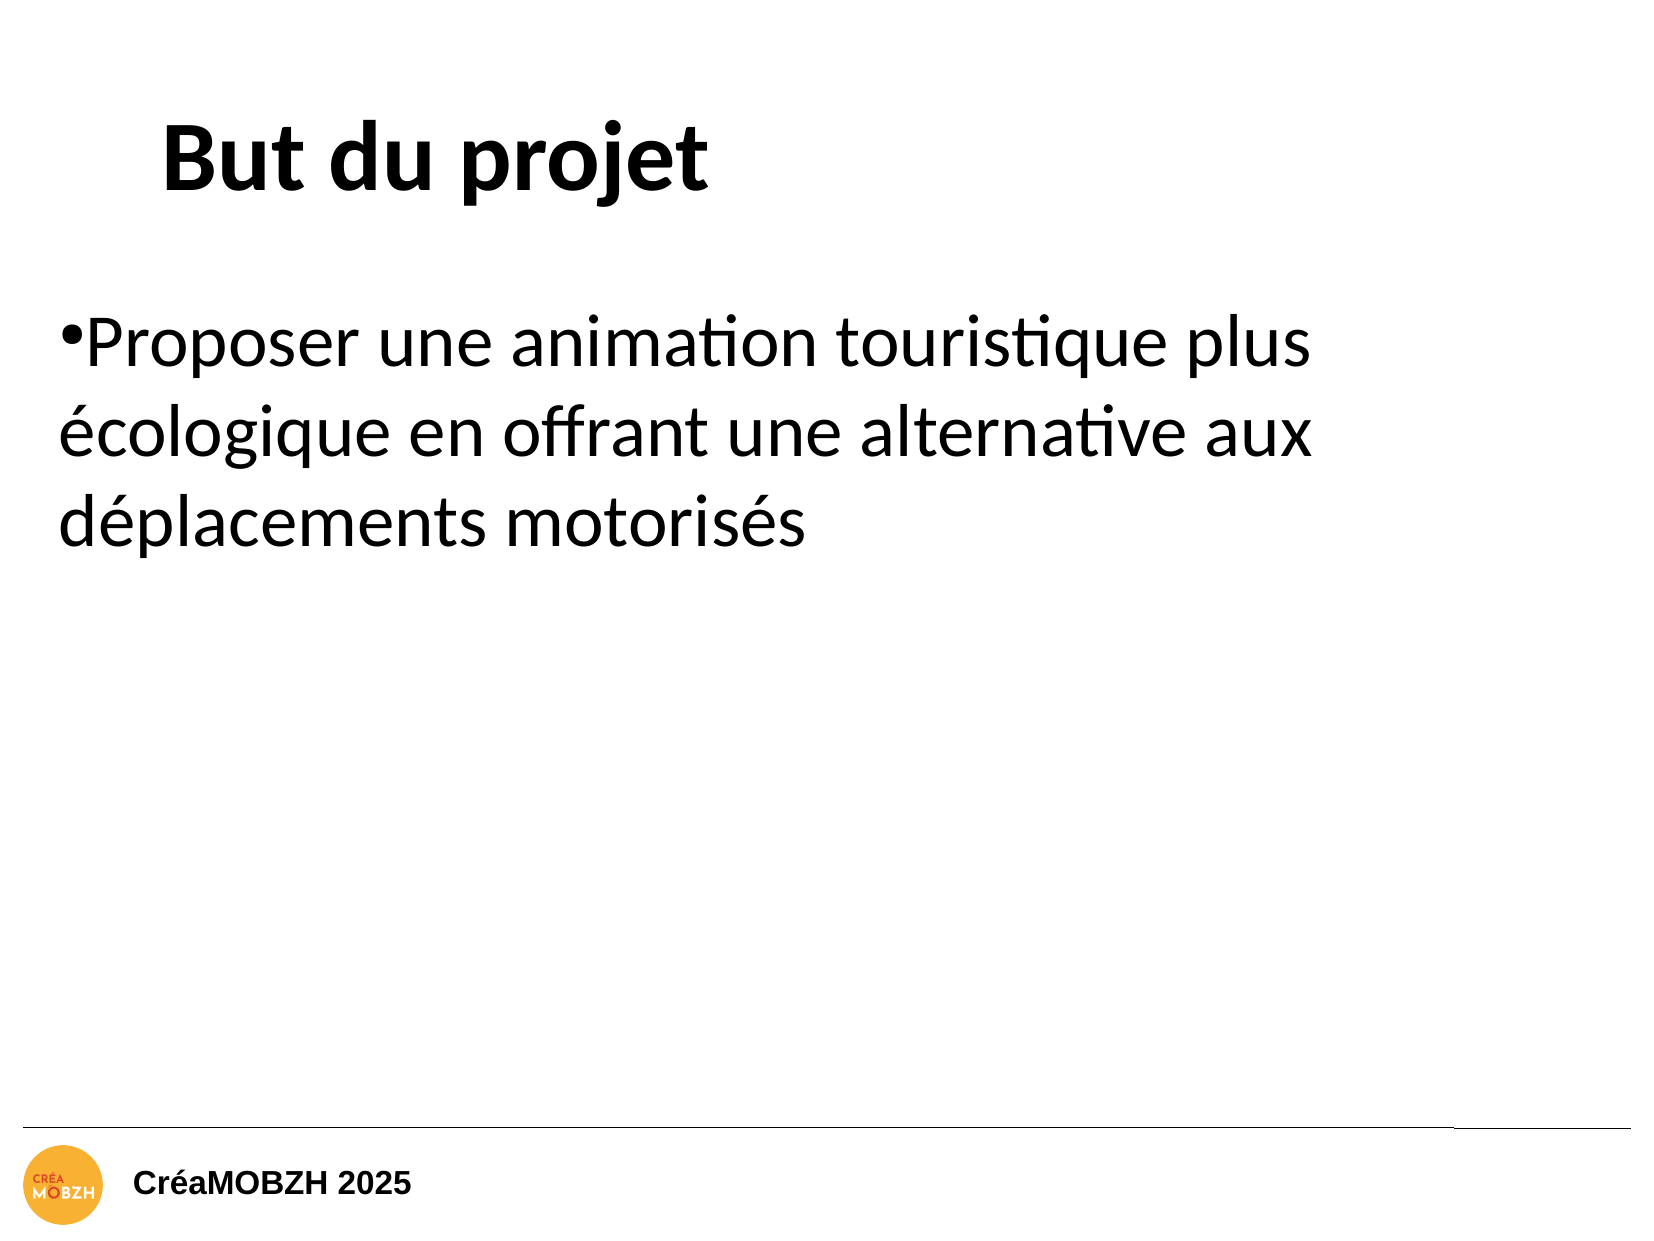

# But du projet
Proposer une animation touristique plus écologique en offrant une alternative aux déplacements motorisés
CréaMOBZH 2025